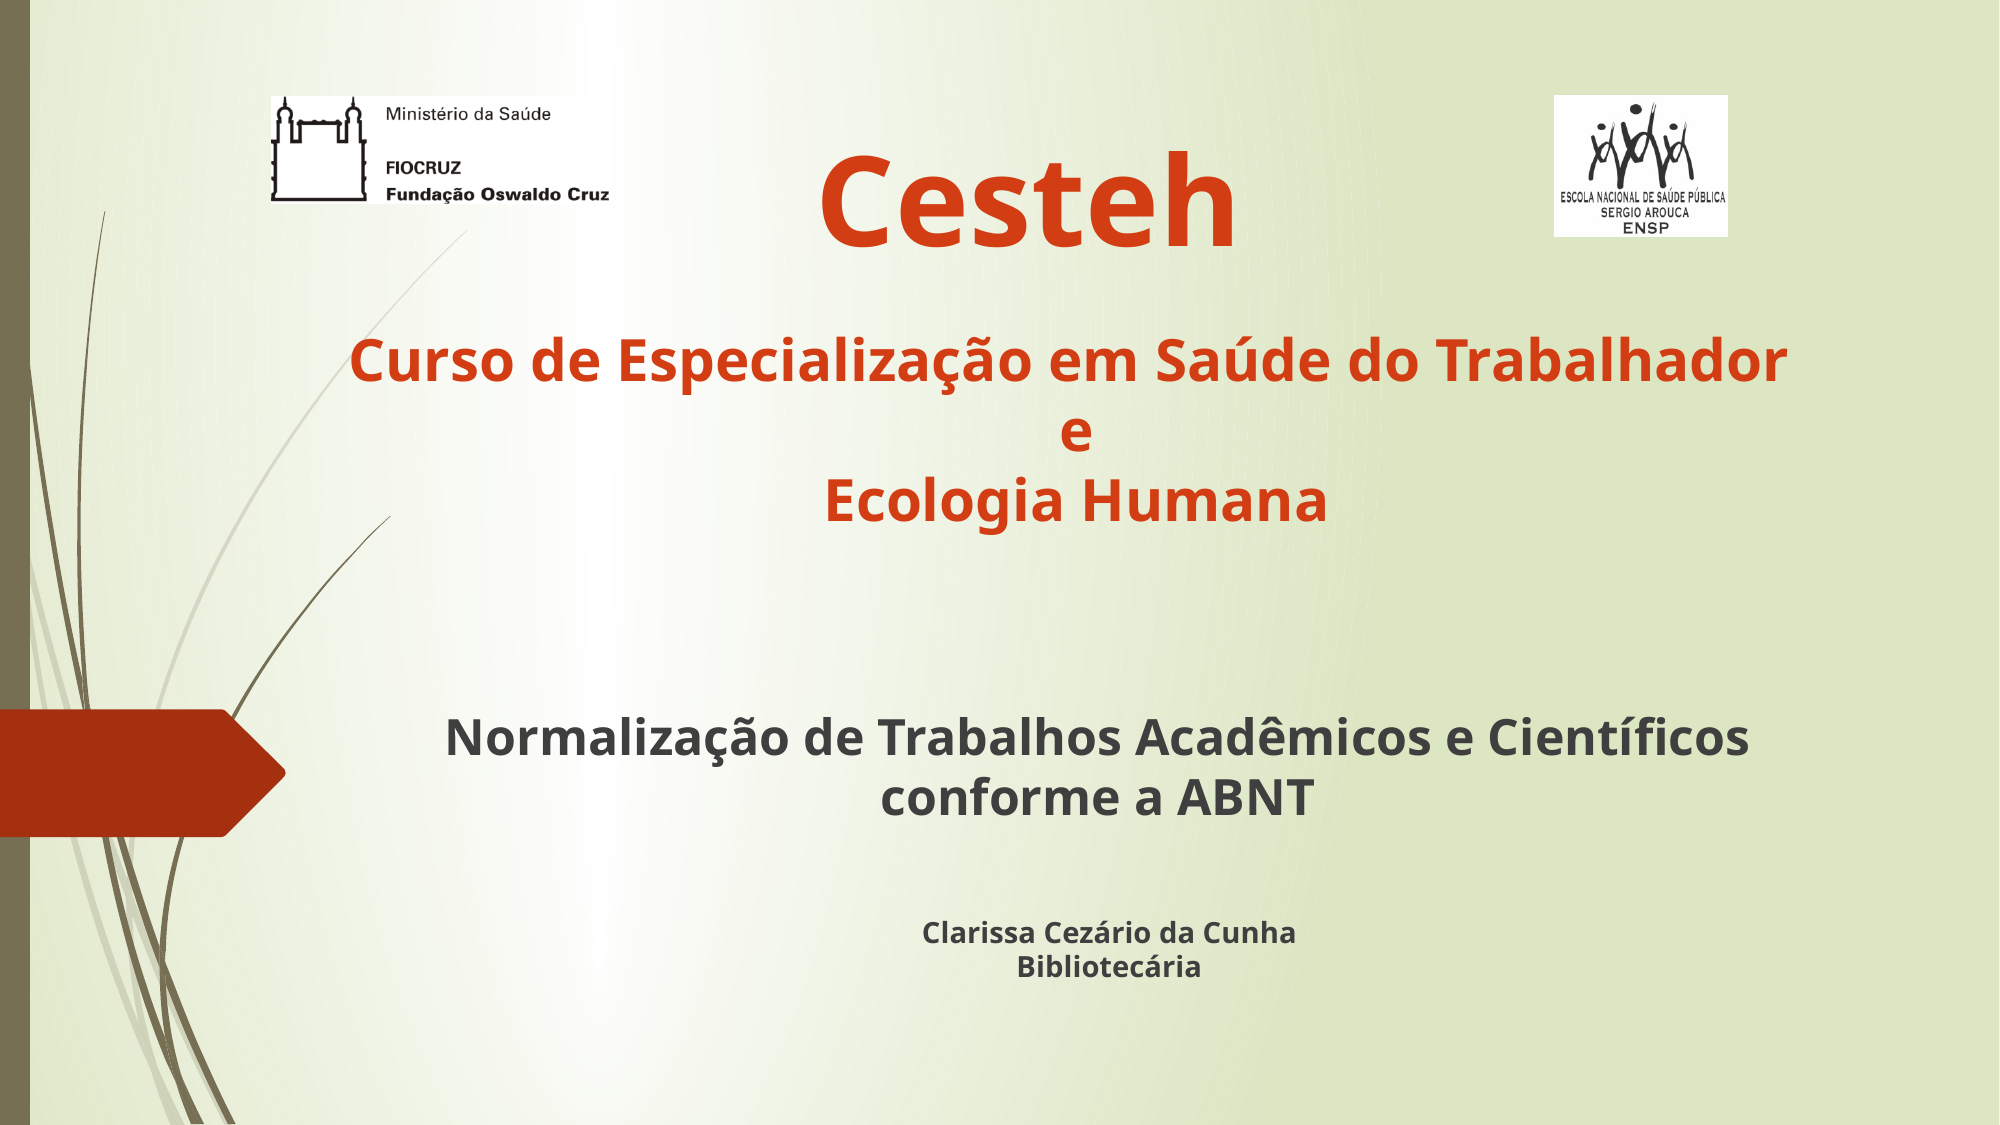

Cesteh
Curso de Especialização em Saúde do Trabalhador
e
Ecologia Humana
# Normalização de Trabalhos Acadêmicos e Científicos conforme a ABNT
Clarissa Cezário da Cunha
Bibliotecária